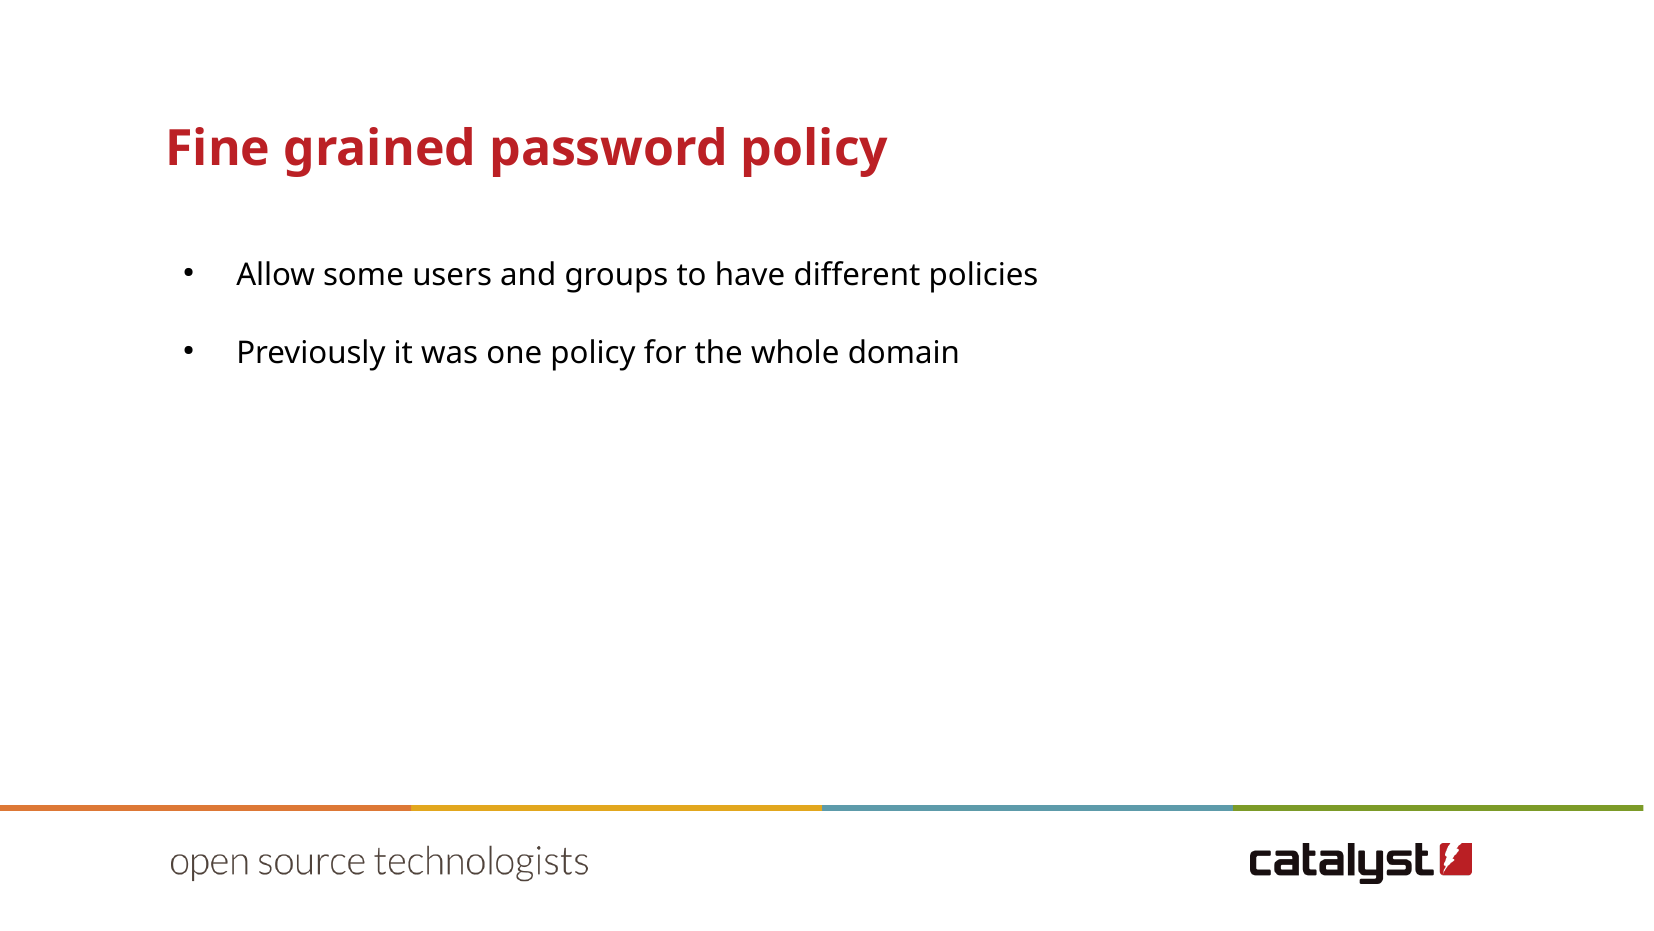

# Fine grained password policy
Allow some users and groups to have different policies
Previously it was one policy for the whole domain